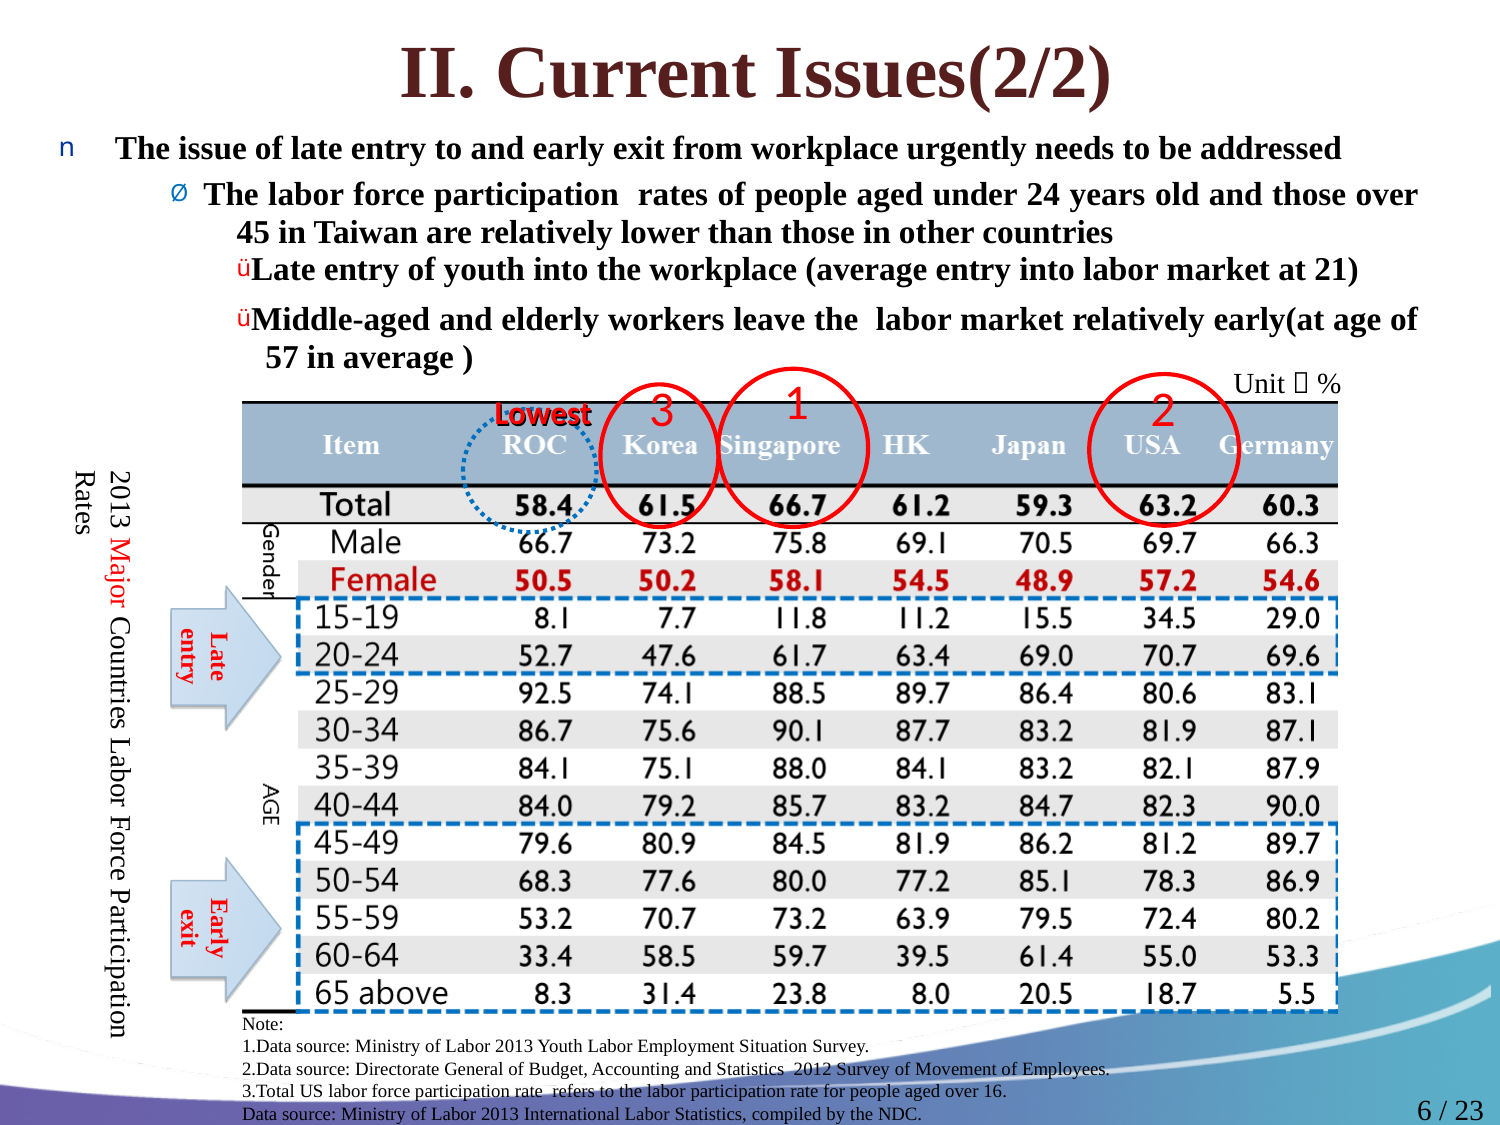

II. Current Issues(2/2)
The issue of late entry to and early exit from workplace urgently needs to be addressed
The labor force participation rates of people aged under 24 years old and those over 45 in Taiwan are relatively lower than those in other countries
Late entry of youth into the workplace (average entry into labor market at 21)
Middle-aged and elderly workers leave the labor market relatively early(at age of 57 in average )
1
Unit：%
3
2
Lowest
2013 Major Countries Labor Force Participation Rates
Late entry
Early exit
Note:
1.Data source: Ministry of Labor 2013 Youth Labor Employment Situation Survey.
2.Data source: Directorate General of Budget, Accounting and Statistics 2012 Survey of Movement of Employees.
3.Total US labor force participation rate refers to the labor participation rate for people aged over 16.
Data source: Ministry of Labor 2013 International Labor Statistics, compiled by the NDC.